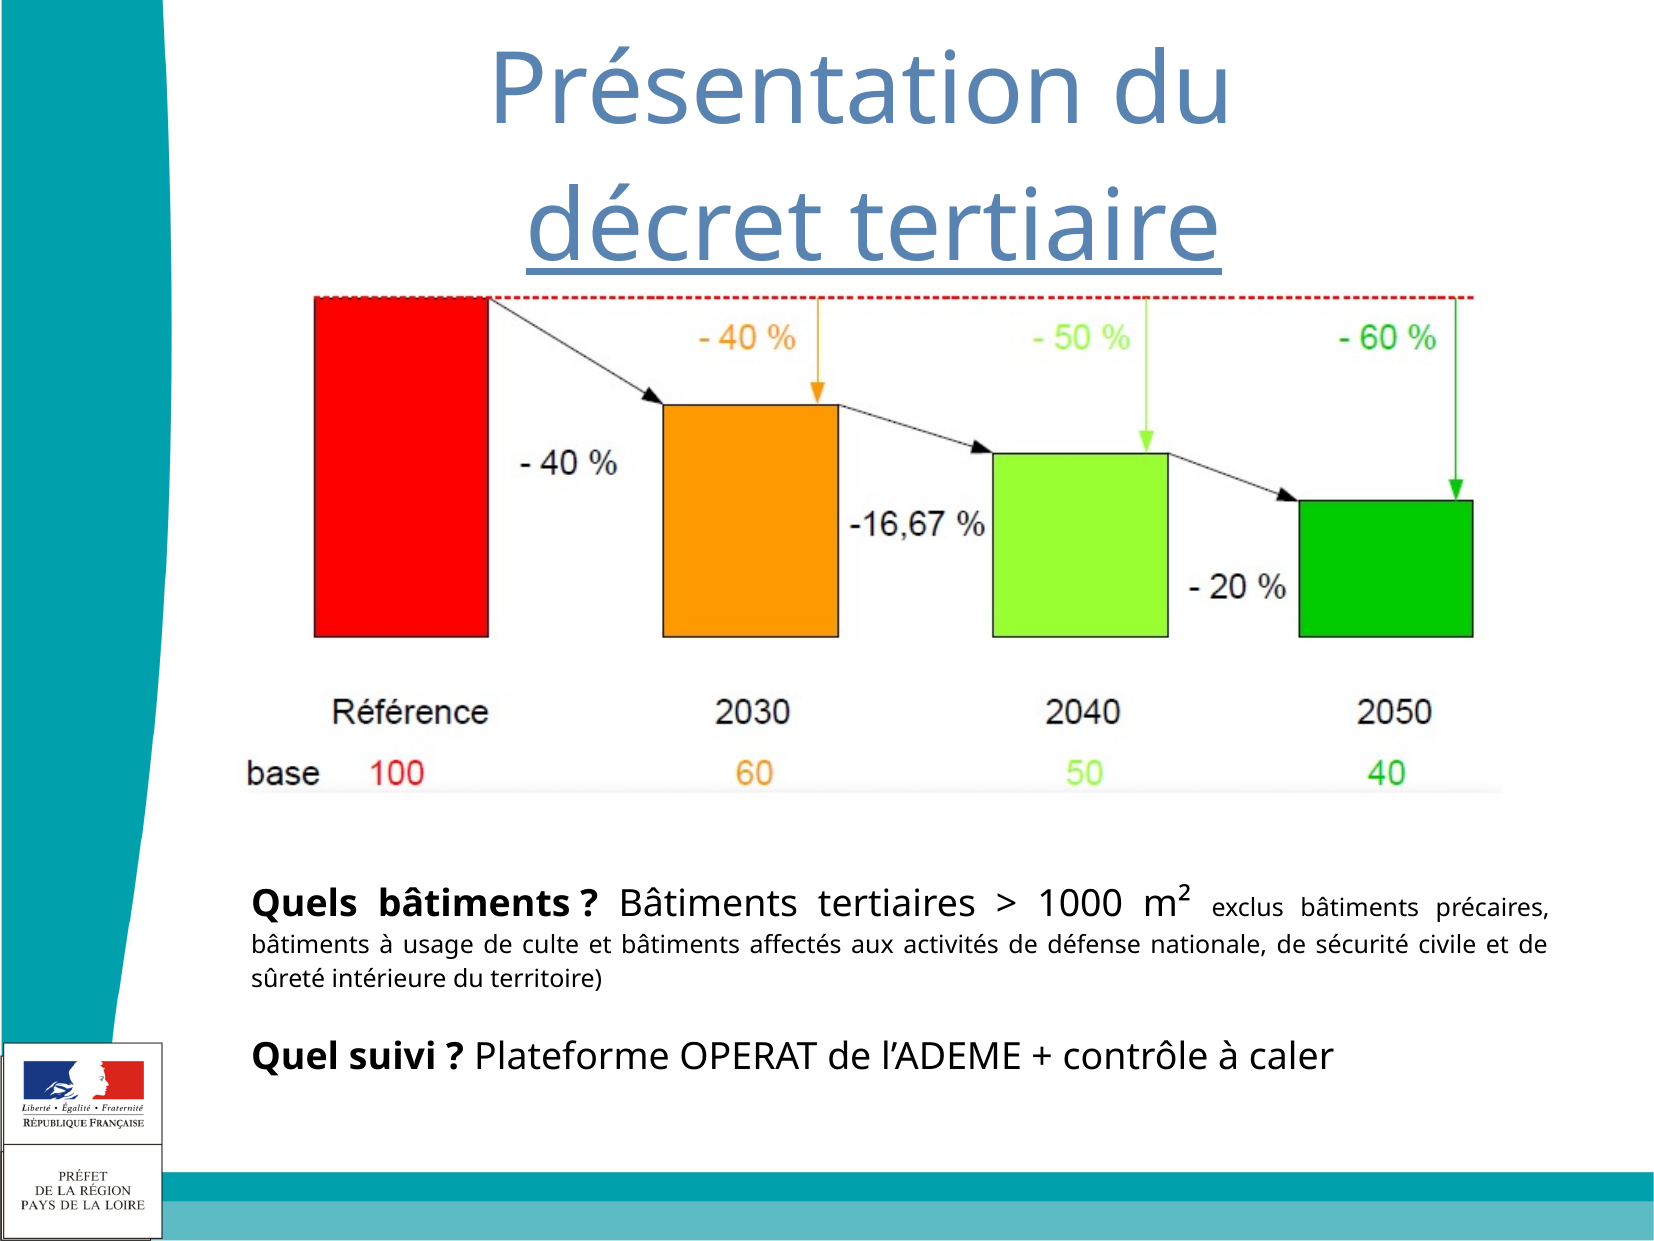

# Présentation du décret tertiaire
Quels bâtiments ? Bâtiments tertiaires > 1000 m² exclus bâtiments précaires, bâtiments à usage de culte et bâtiments affectés aux activités de défense nationale, de sécurité civile et de sûreté intérieure du territoire)
Quel suivi ? Plateforme OPERAT de l’ADEME + contrôle à caler